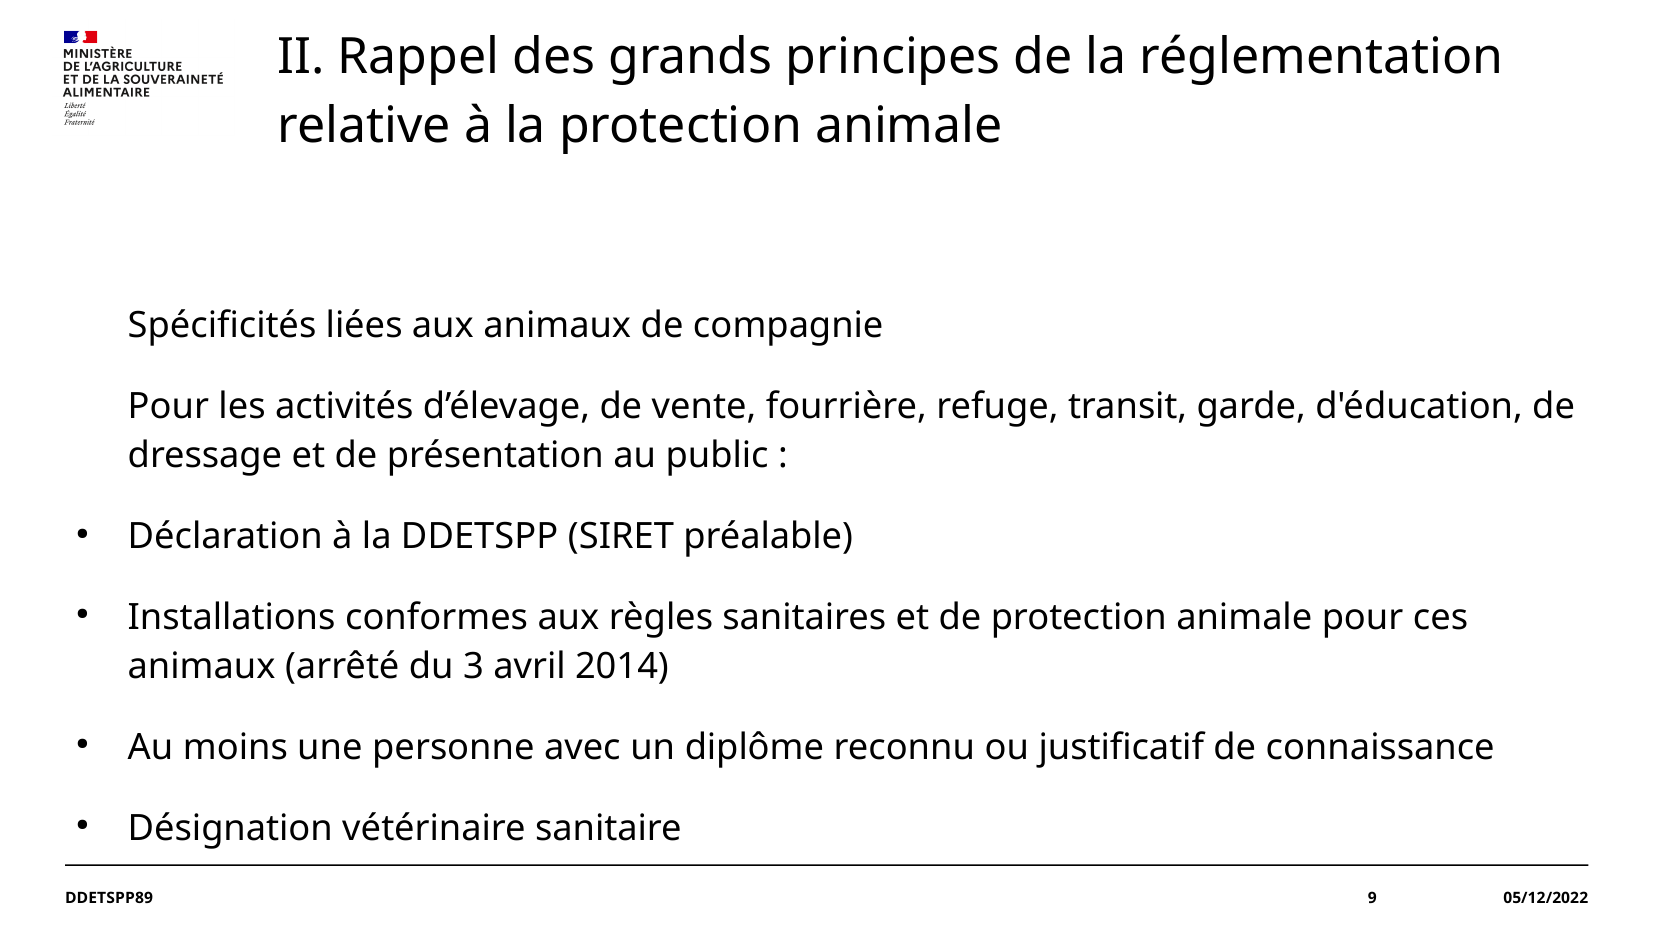

# II. Rappel des grands principes de la réglementation relative à la protection animale
Spécificités liées aux animaux de compagnie
Pour les activités d’élevage, de vente, fourrière, refuge, transit, garde, d'éducation, de dressage et de présentation au public :
Déclaration à la DDETSPP (SIRET préalable)
Installations conformes aux règles sanitaires et de protection animale pour ces animaux (arrêté du 3 avril 2014)
Au moins une personne avec un diplôme reconnu ou justificatif de connaissance
Désignation vétérinaire sanitaire
DDETSPP89
9
05/12/2022